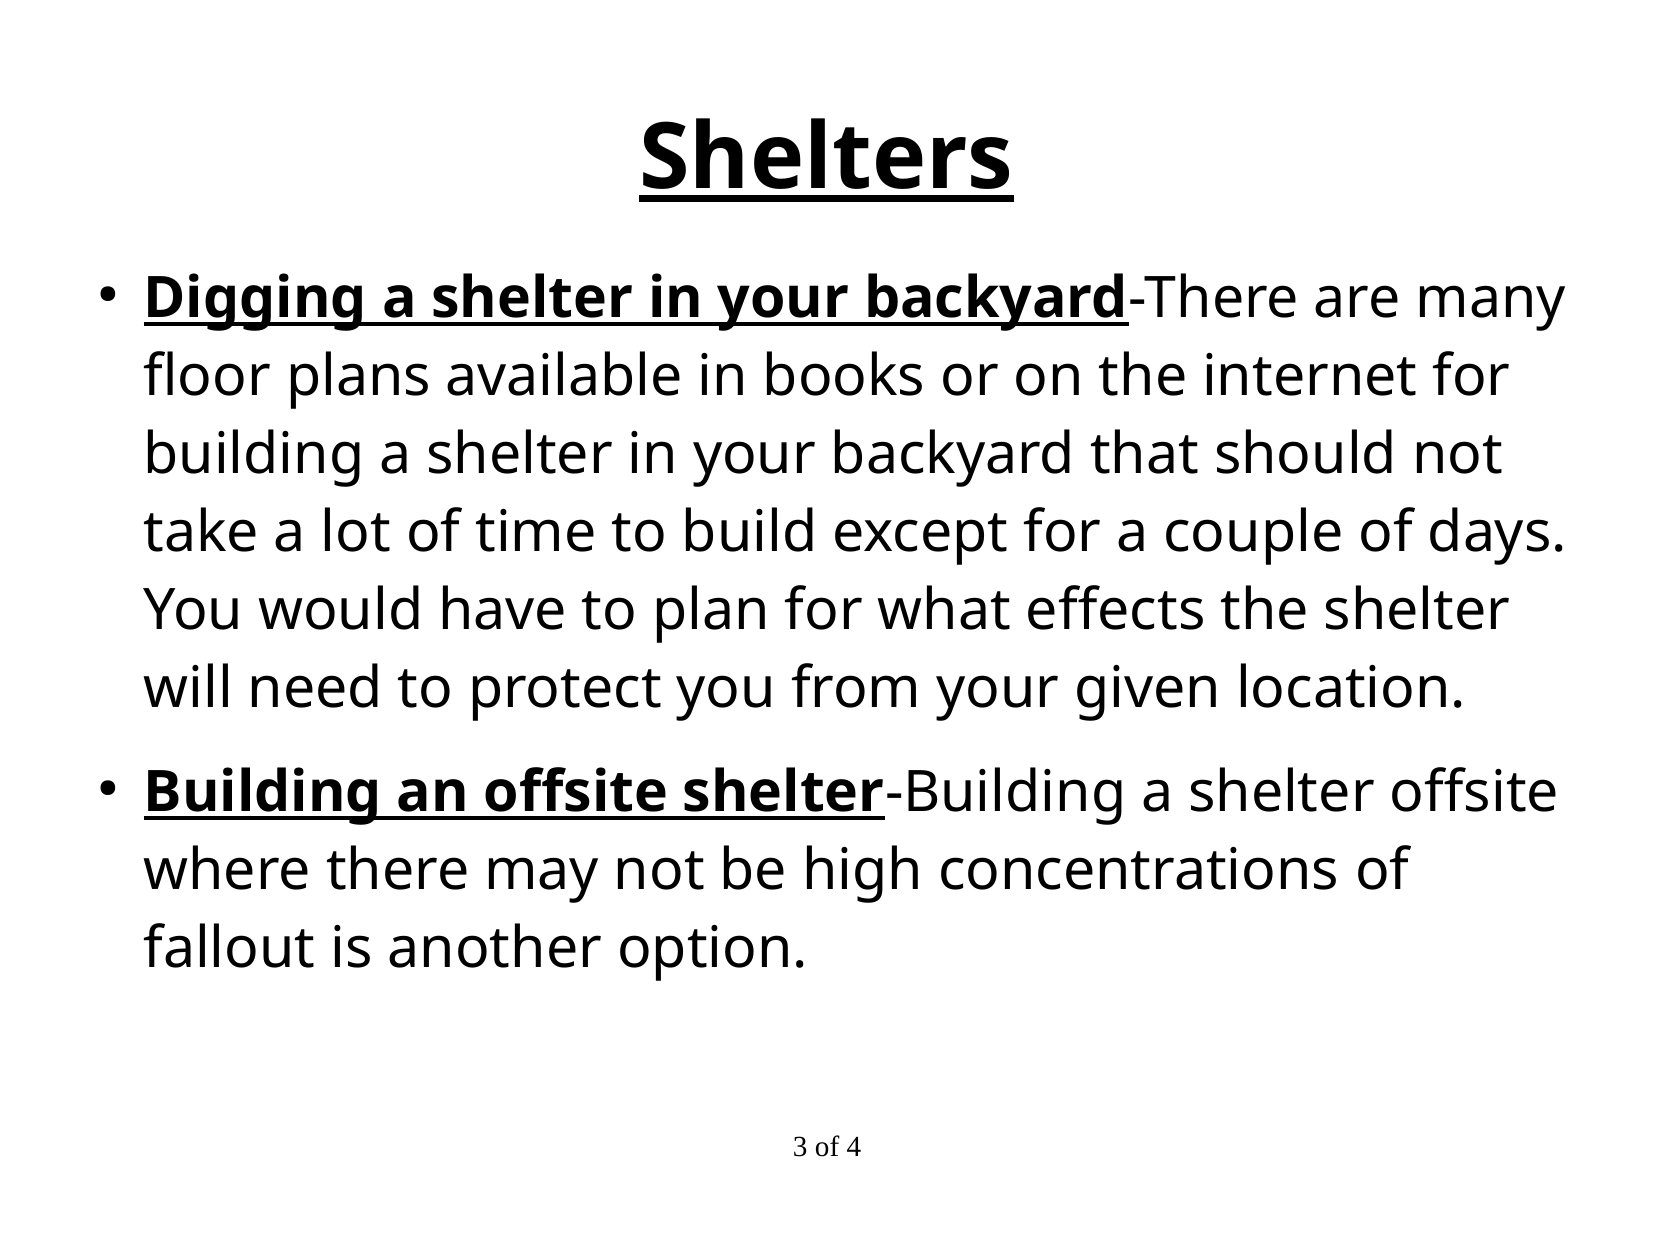

# Shelters
Digging a shelter in your backyard-There are many floor plans available in books or on the internet for building a shelter in your backyard that should not take a lot of time to build except for a couple of days. You would have to plan for what effects the shelter will need to protect you from your given location.
Building an offsite shelter-Building a shelter offsite where there may not be high concentrations of fallout is another option.
3 of 4